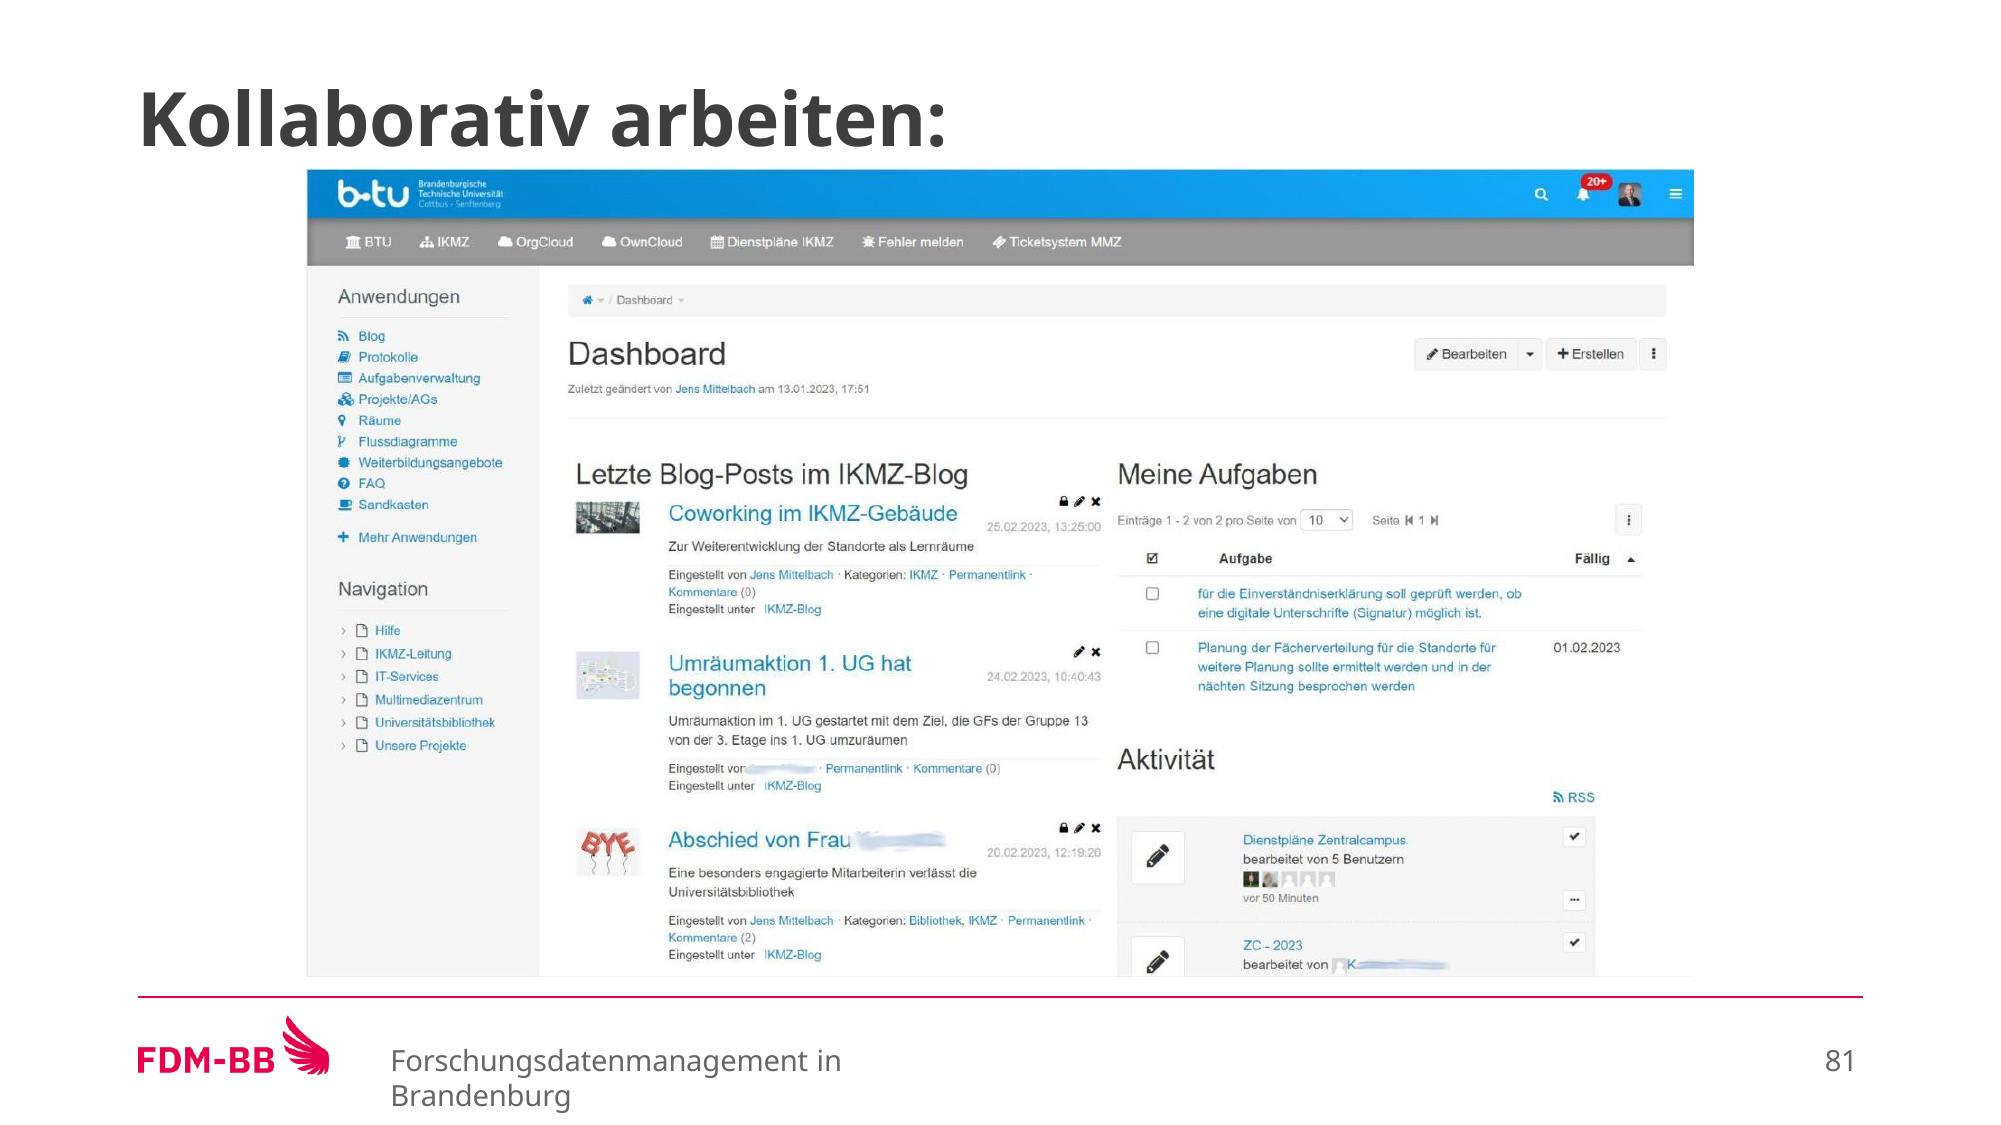

# Kollaborativ arbeiten: XWiki
Forschungsdatenmanagement in Brandenburg
81